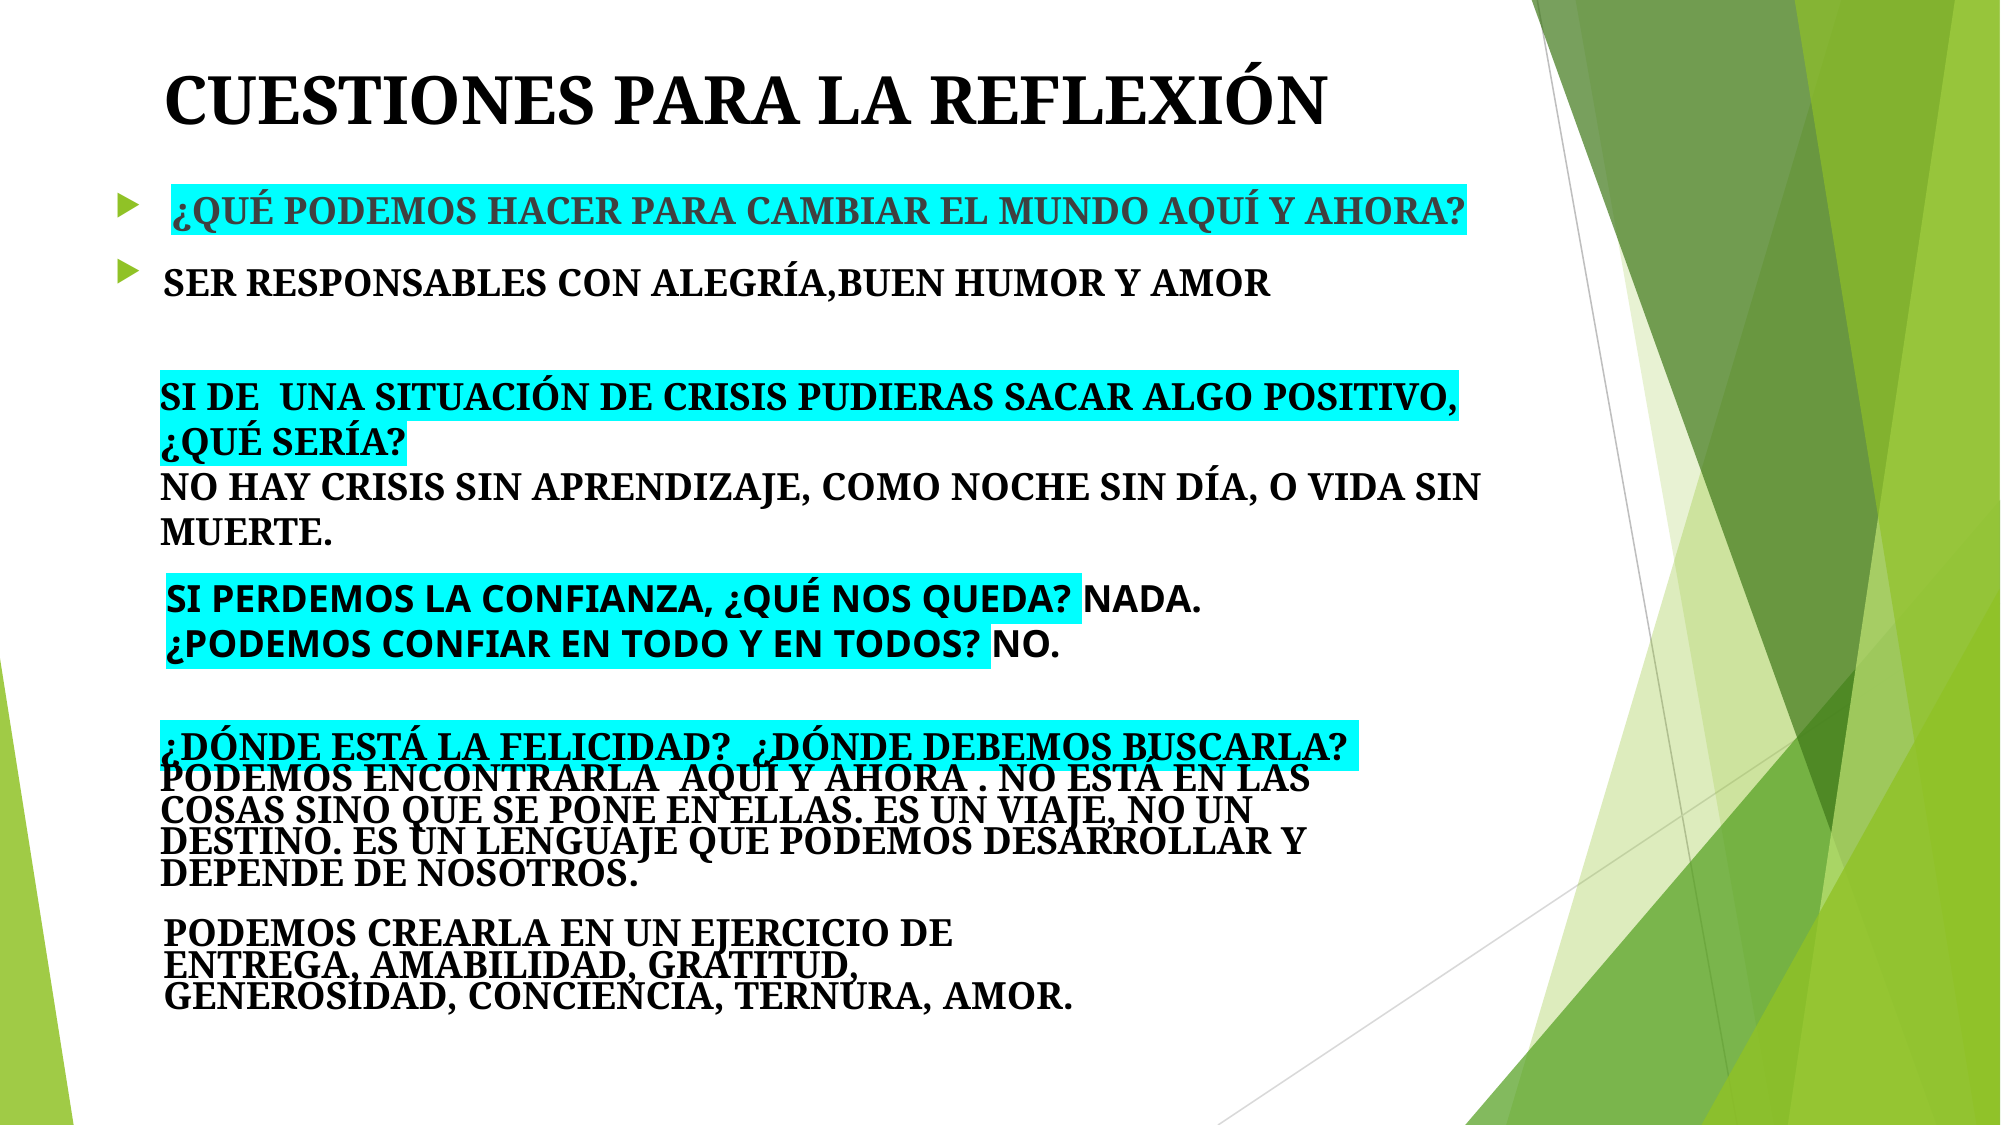

# CUESTIONES PARA LA REFLEXIÓN
¿QUÉ PODEMOS HACER PARA CAMBIAR EL MUNDO AQUÍ Y AHORA?
SER RESPONSABLES CON ALEGRÍA,BUEN HUMOR Y AMOR
SI DE UNA SITUACIÓN DE CRISIS PUDIERAS SACAR ALGO POSITIVO, ¿QUÉ SERÍA?
NO HAY CRISIS SIN APRENDIZAJE, COMO NOCHE SIN DÍA, O VIDA SIN MUERTE.
SI PERDEMOS LA CONFIANZA, ¿QUÉ NOS QUEDA? NADA.
¿PODEMOS CONFIAR EN TODO Y EN TODOS? NO.
¿DÓNDE ESTÁ LA FELICIDAD? ¿DÓNDE DEBEMOS BUSCARLA? PODEMOS ENCONTRARLA AQUÍ Y AHORA . NO ESTÁ EN LAS COSAS SINO QUE SE PONE EN ELLAS. ES UN VIAJE, NO UN DESTINO. ES UN LENGUAJE QUE PODEMOS DESARROLLAR Y DEPENDE DE NOSOTROS.
PODEMOS CREARLA EN UN EJERCICIO DE ENTREGA, AMABILIDAD, GRATITUD, GENEROSIDAD, CONCIENCIA, TERNURA, AMOR.